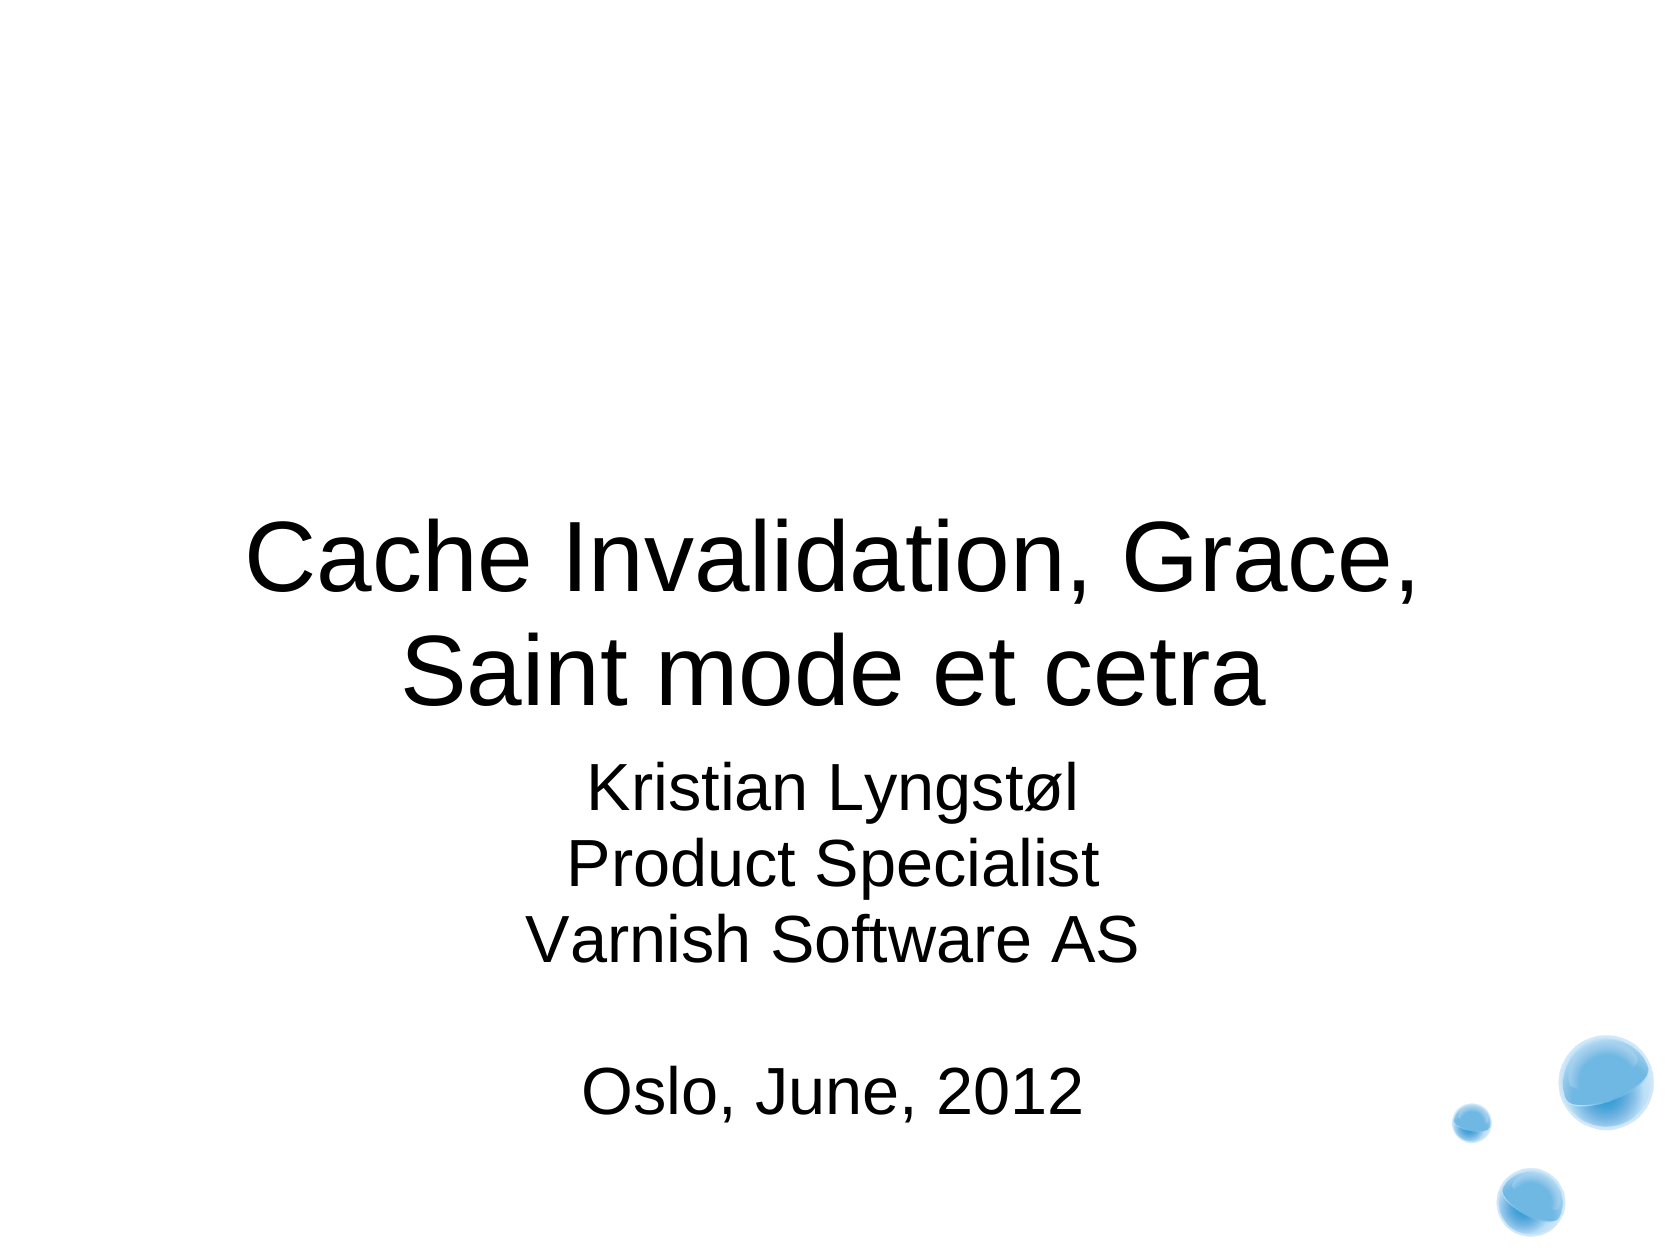

# Cache Invalidation, Grace, Saint mode et cetra
Kristian Lyngstøl
Product Specialist
Varnish Software AS
Oslo, June, 2012